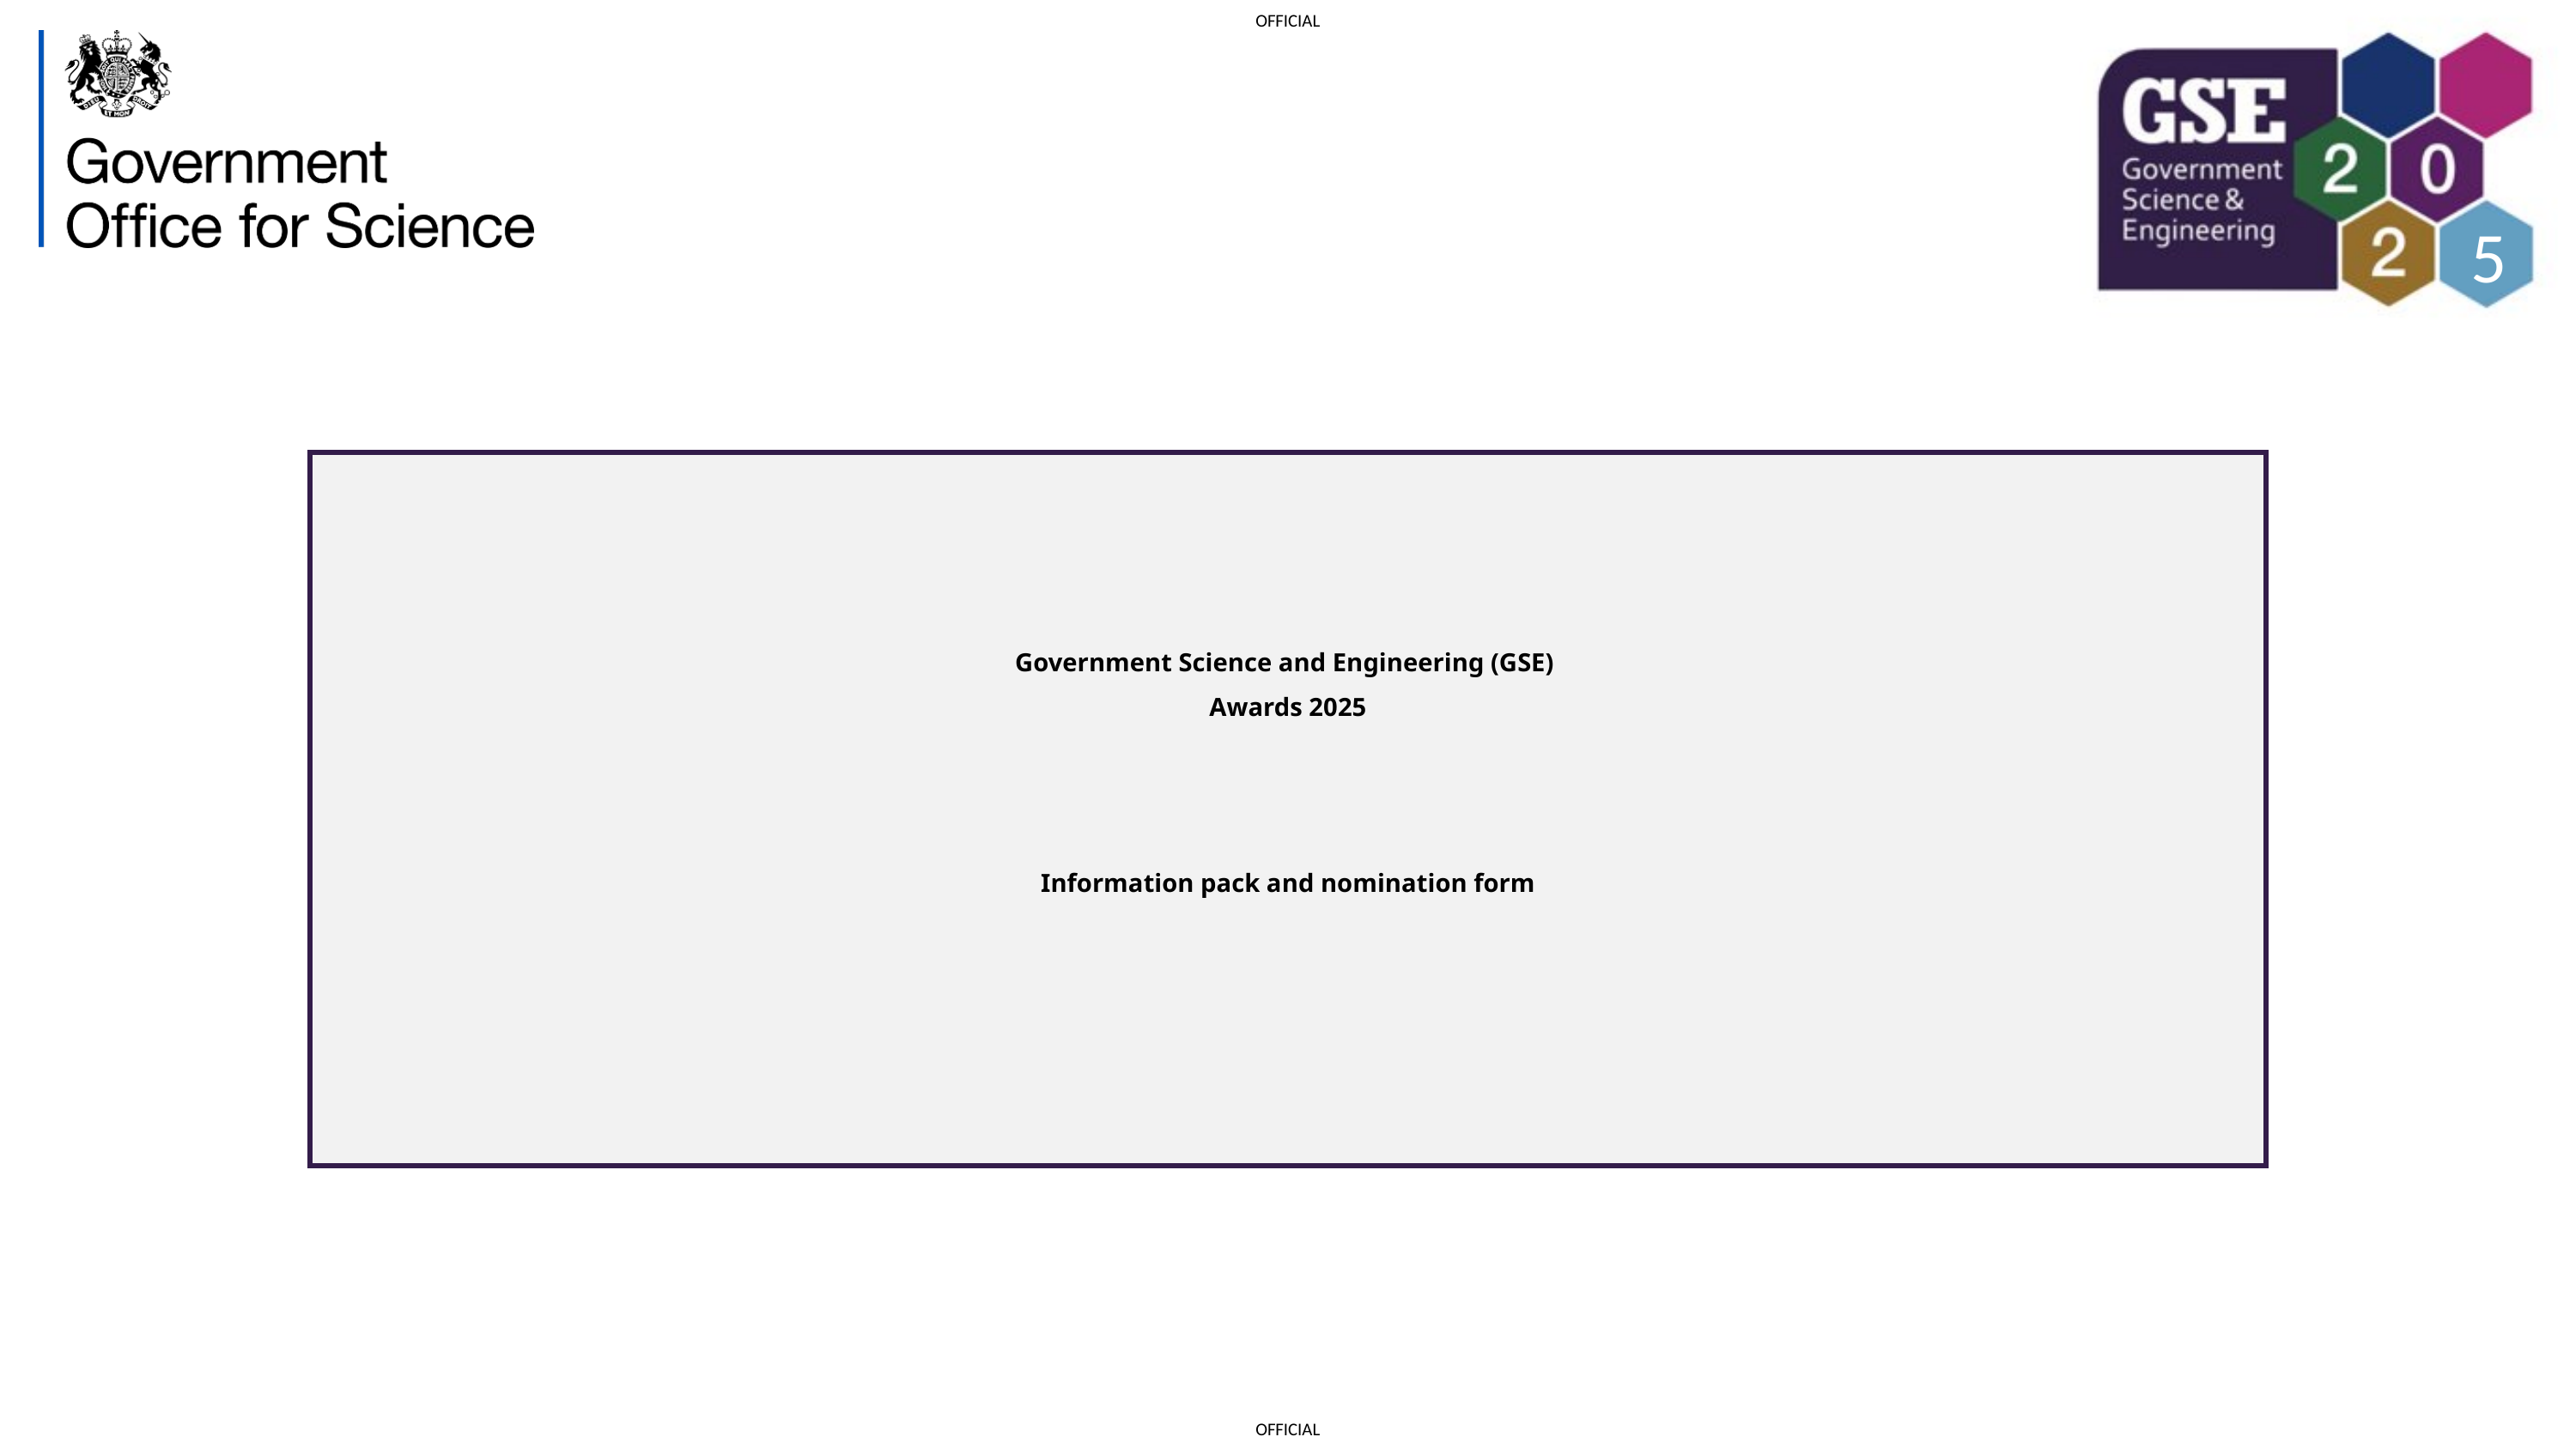

5
# Government Science and Engineering (GSE)
Awards 2025
Information pack and nomination form